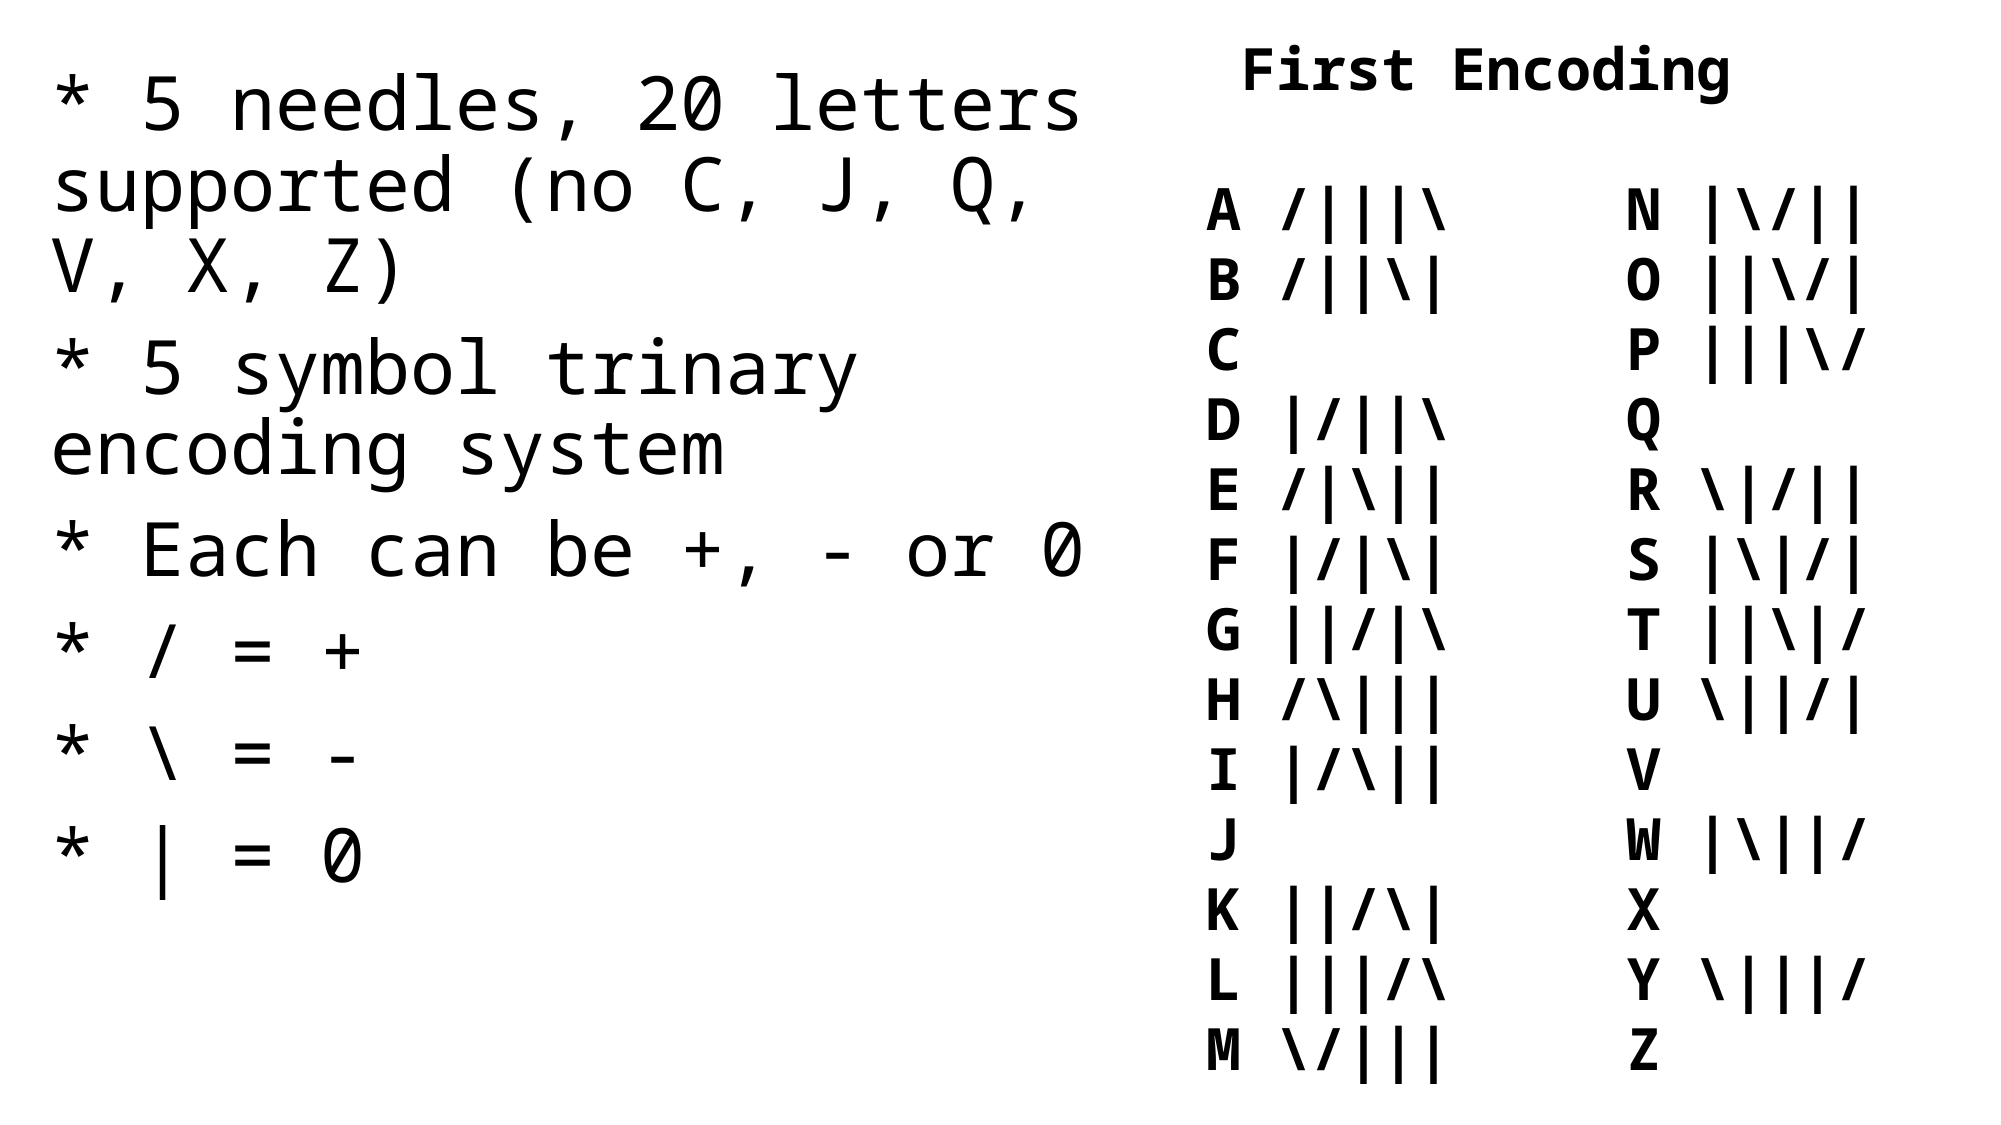

First Encoding
A /|||\ N |\/||
B /||\| O ||\/|
C P |||\/
D |/||\ Q
E /|\|| R \|/||
F |/|\| S |\|/|
G ||/|\ T ||\|/
H /\||| U \||/|
I |/\|| V
J W |\||/
K ||/\| X
L |||/\ Y \|||/
M \/||| Z
# * 5 needles, 20 letters supported (no C, J, Q, V, X, Z)
* 5 symbol trinary encoding system
* Each can be +, - or 0
* / = +
* \ = -
* | = 0